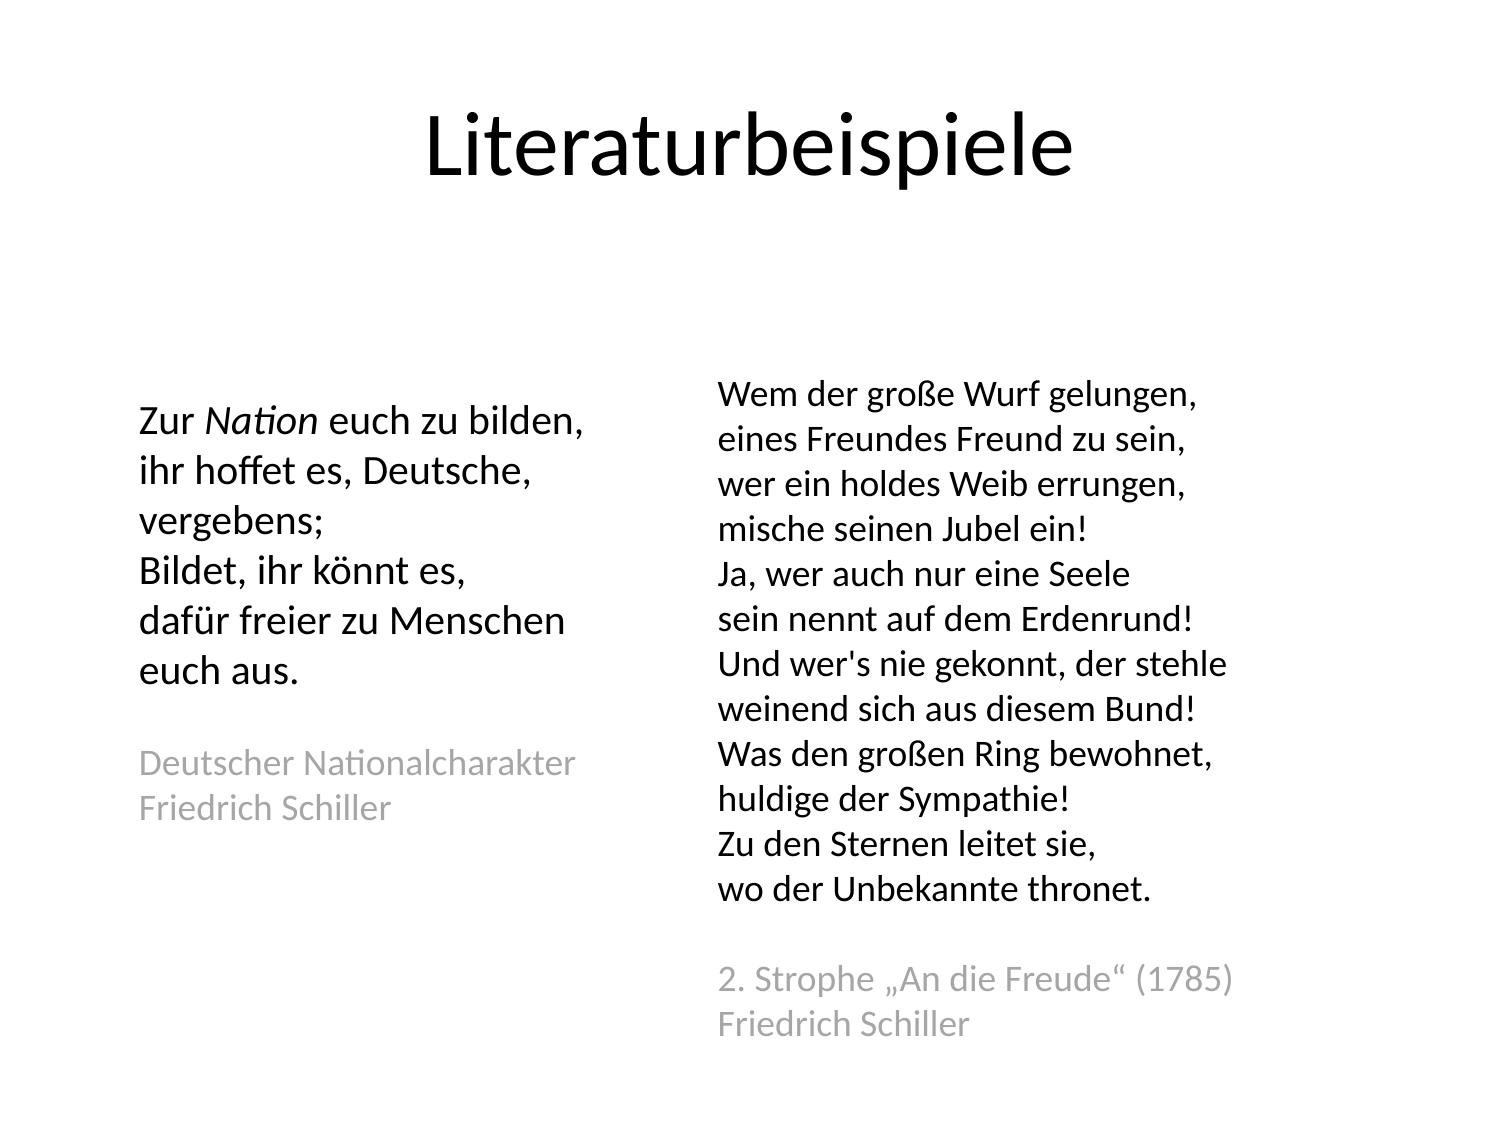

# Literaturbeispiele
Wem der große Wurf gelungen,
eines Freundes Freund zu sein,
wer ein holdes Weib errungen,
mische seinen Jubel ein!
Ja, wer auch nur eine Seele
sein nennt auf dem Erdenrund!
Und wer's nie gekonnt, der stehle
weinend sich aus diesem Bund!
Was den großen Ring bewohnet,
huldige der Sympathie!
Zu den Sternen leitet sie,
wo der Unbekannte thronet.
2. Strophe „An die Freude“ (1785)
Friedrich Schiller
Zur Nation euch zu bilden,
ihr hoffet es, Deutsche,
vergebens;
Bildet, ihr könnt es,
dafür freier zu Menschen
euch aus.
Deutscher Nationalcharakter
Friedrich Schiller